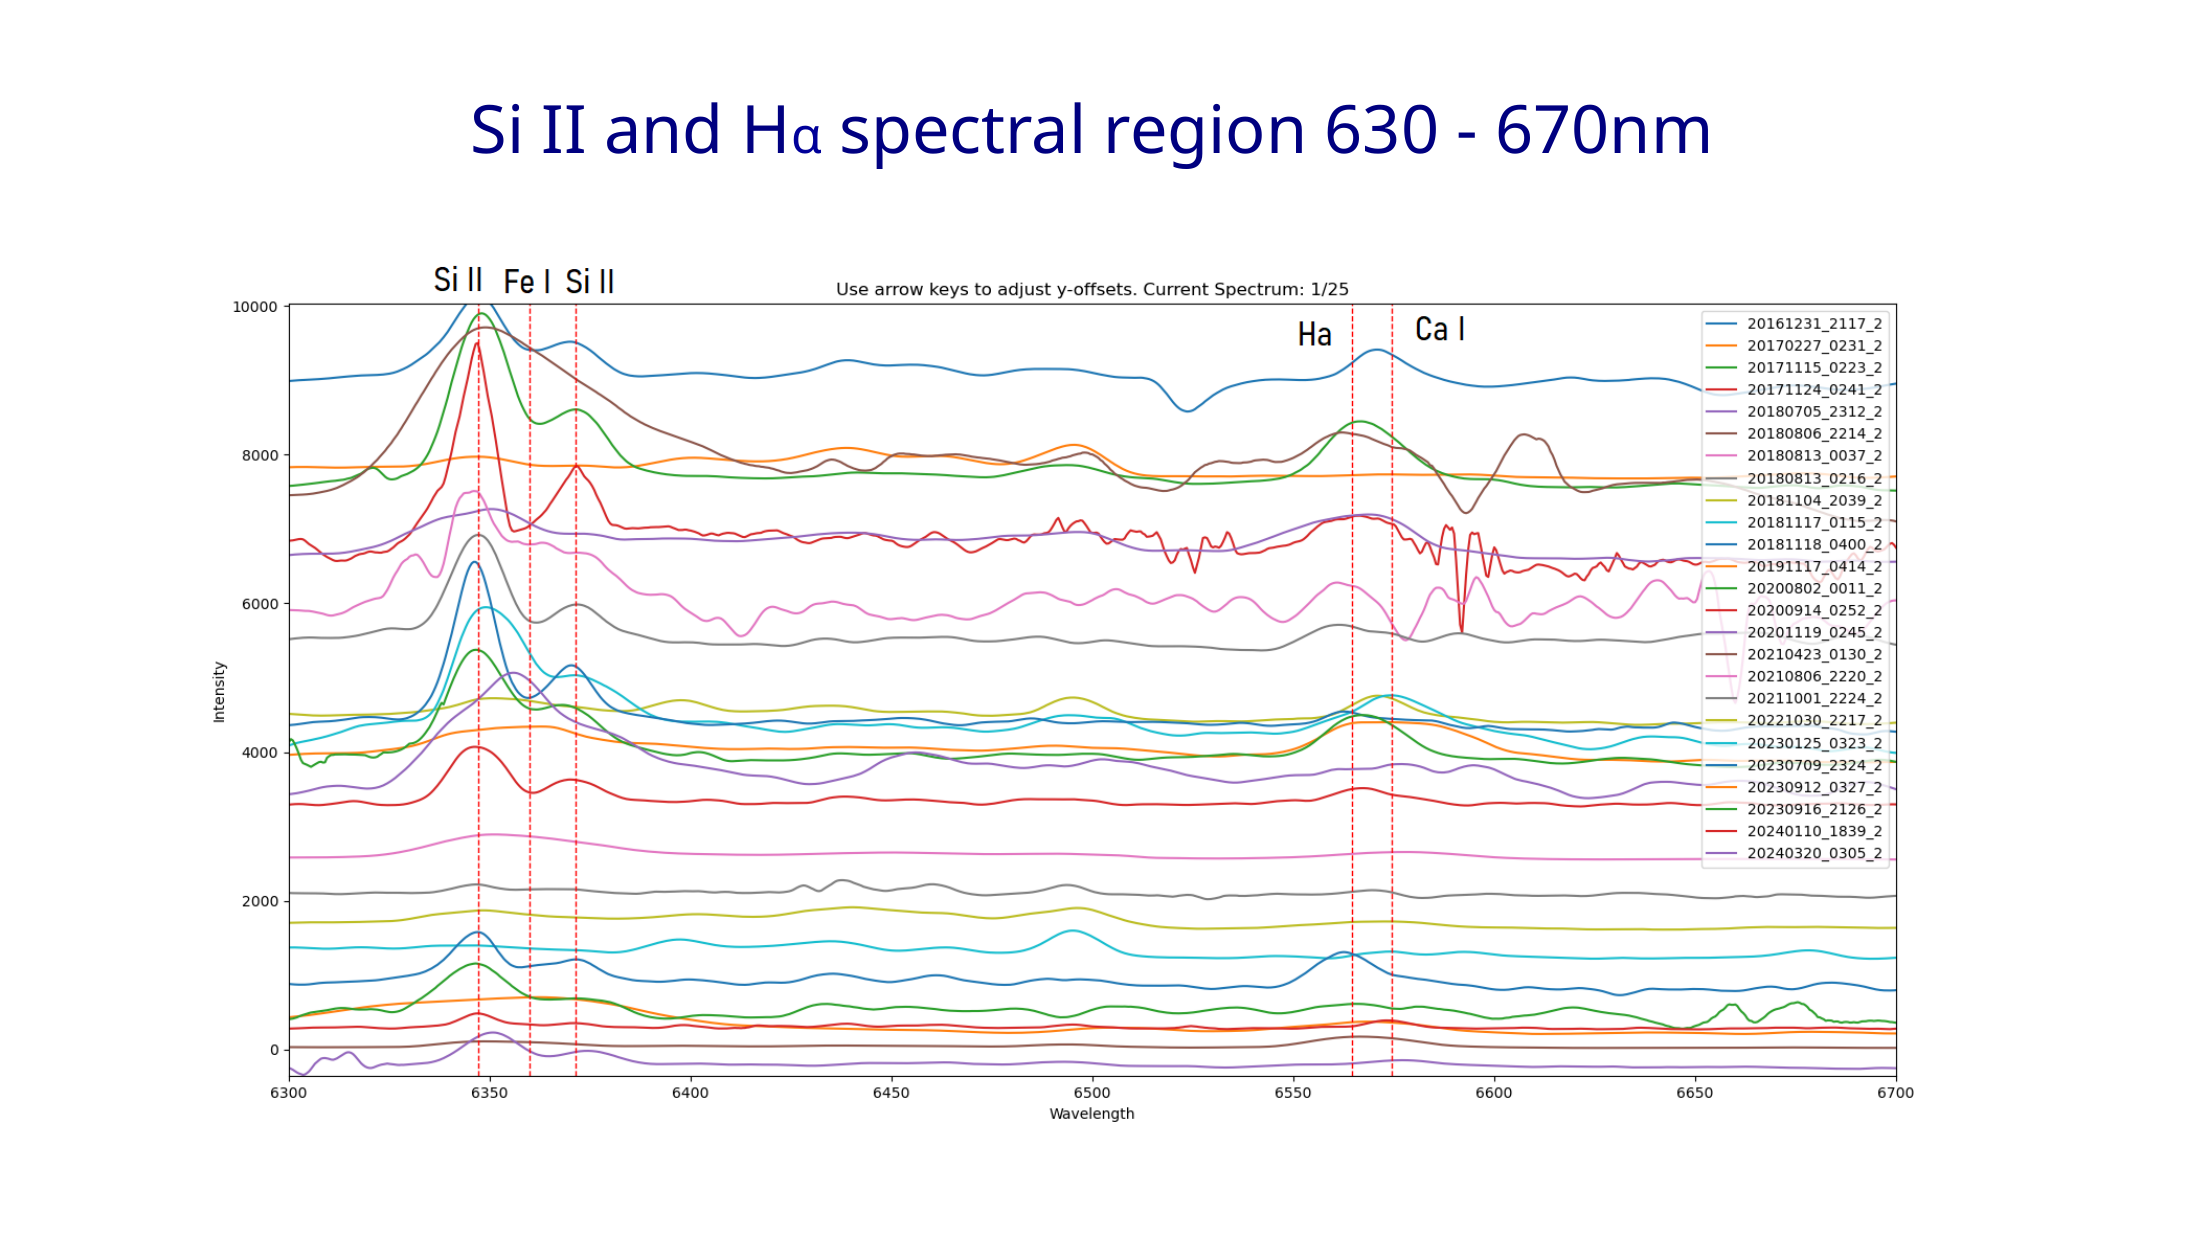

Si II and Hα spectral region 630 - 670nm
#